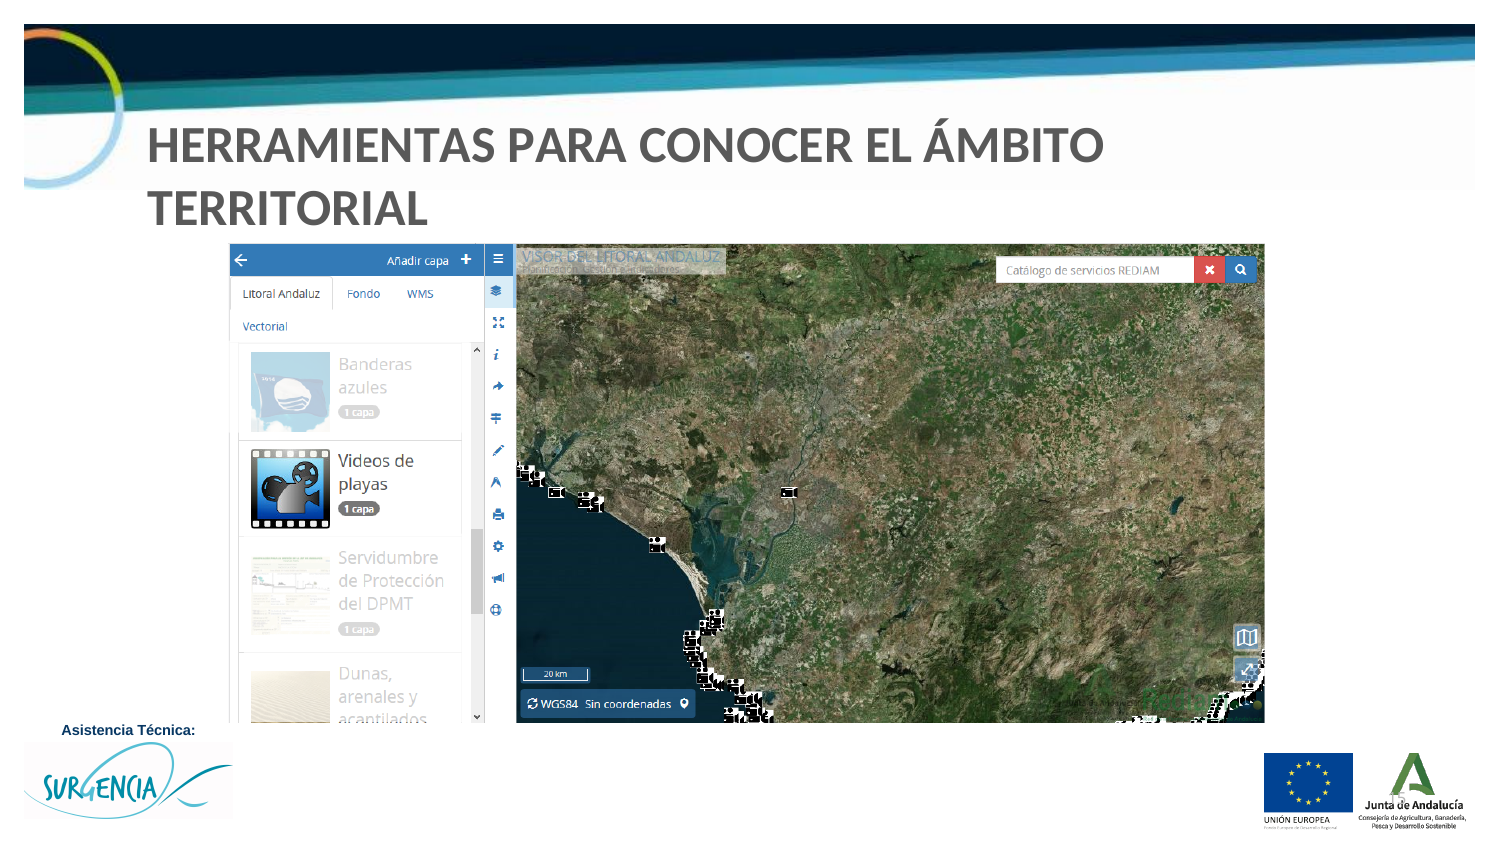

HERRAMIENTAS PARA CONOCER EL ÁMBITO TERRITORIAL
Asistencia Técnica: